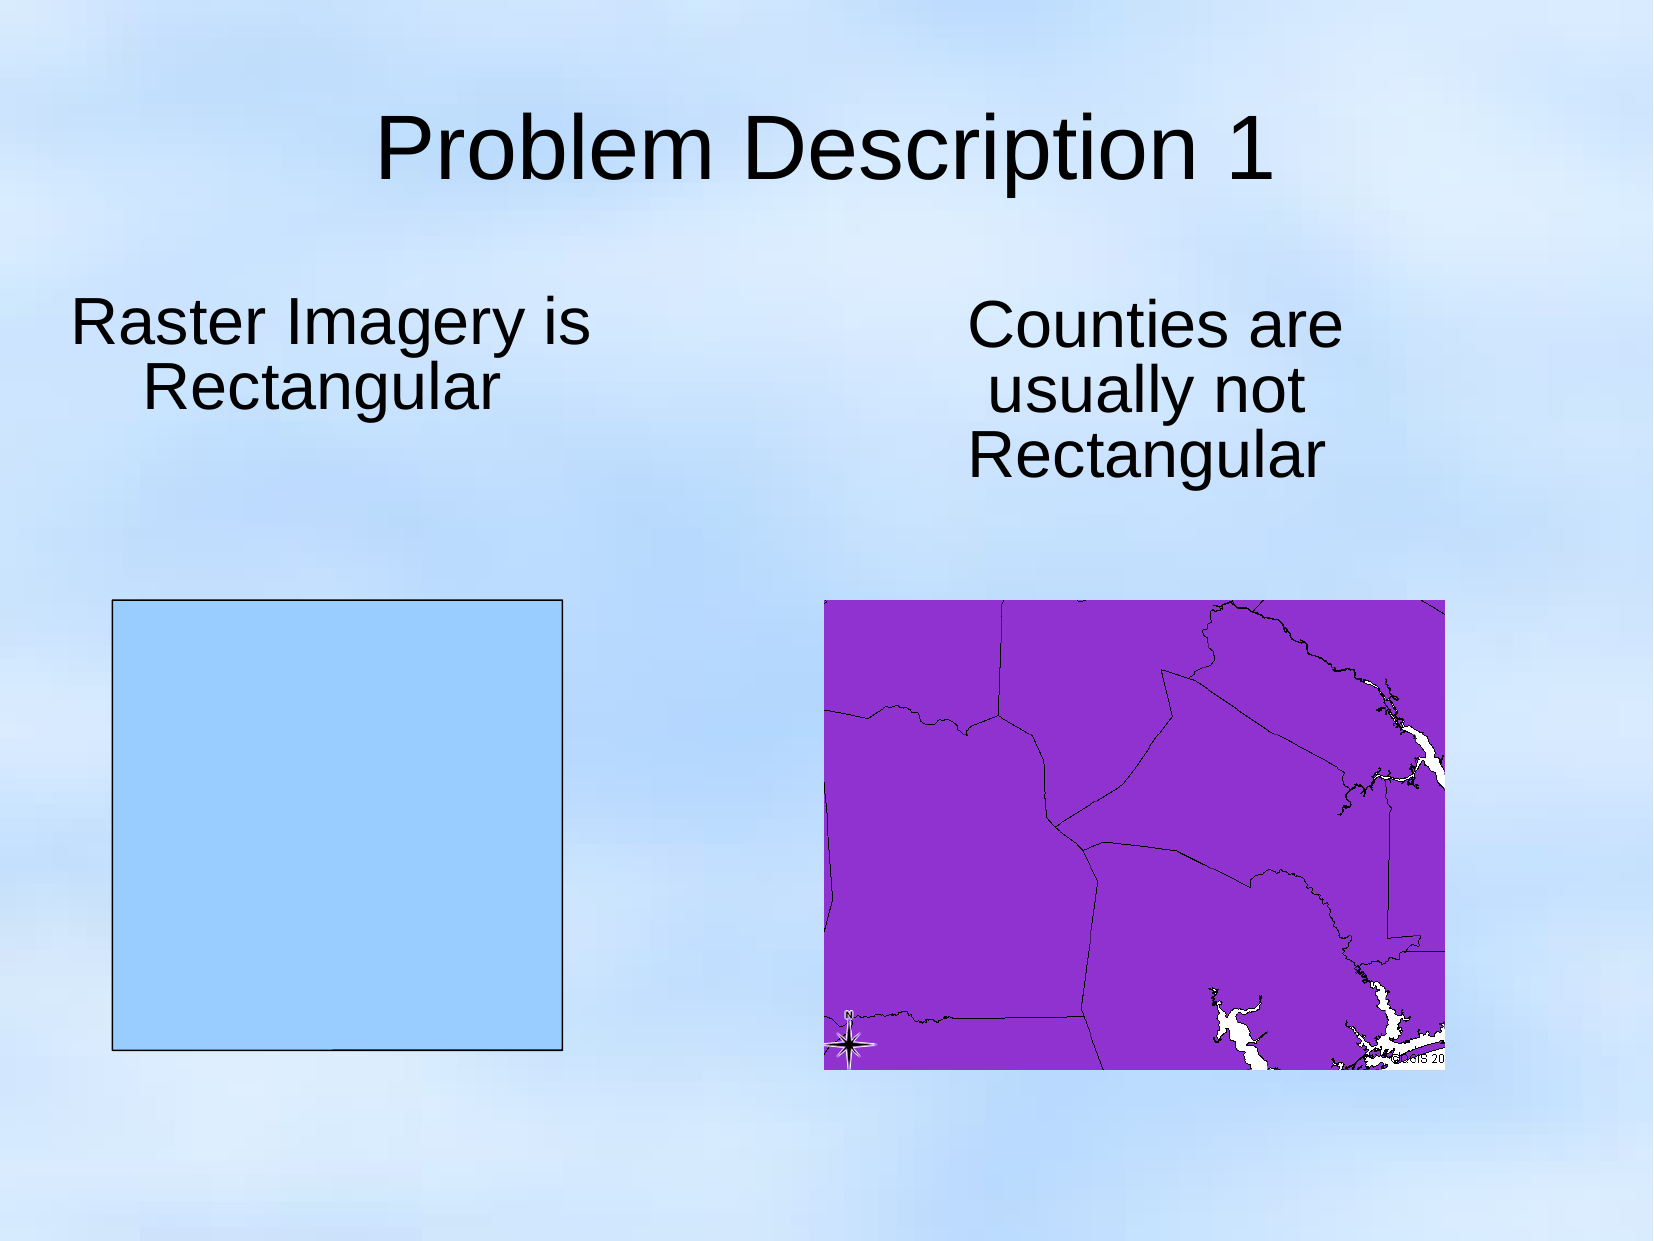

# Problem Description 1
 Raster Imagery is
Rectangular
 Counties are usually not
Rectangular